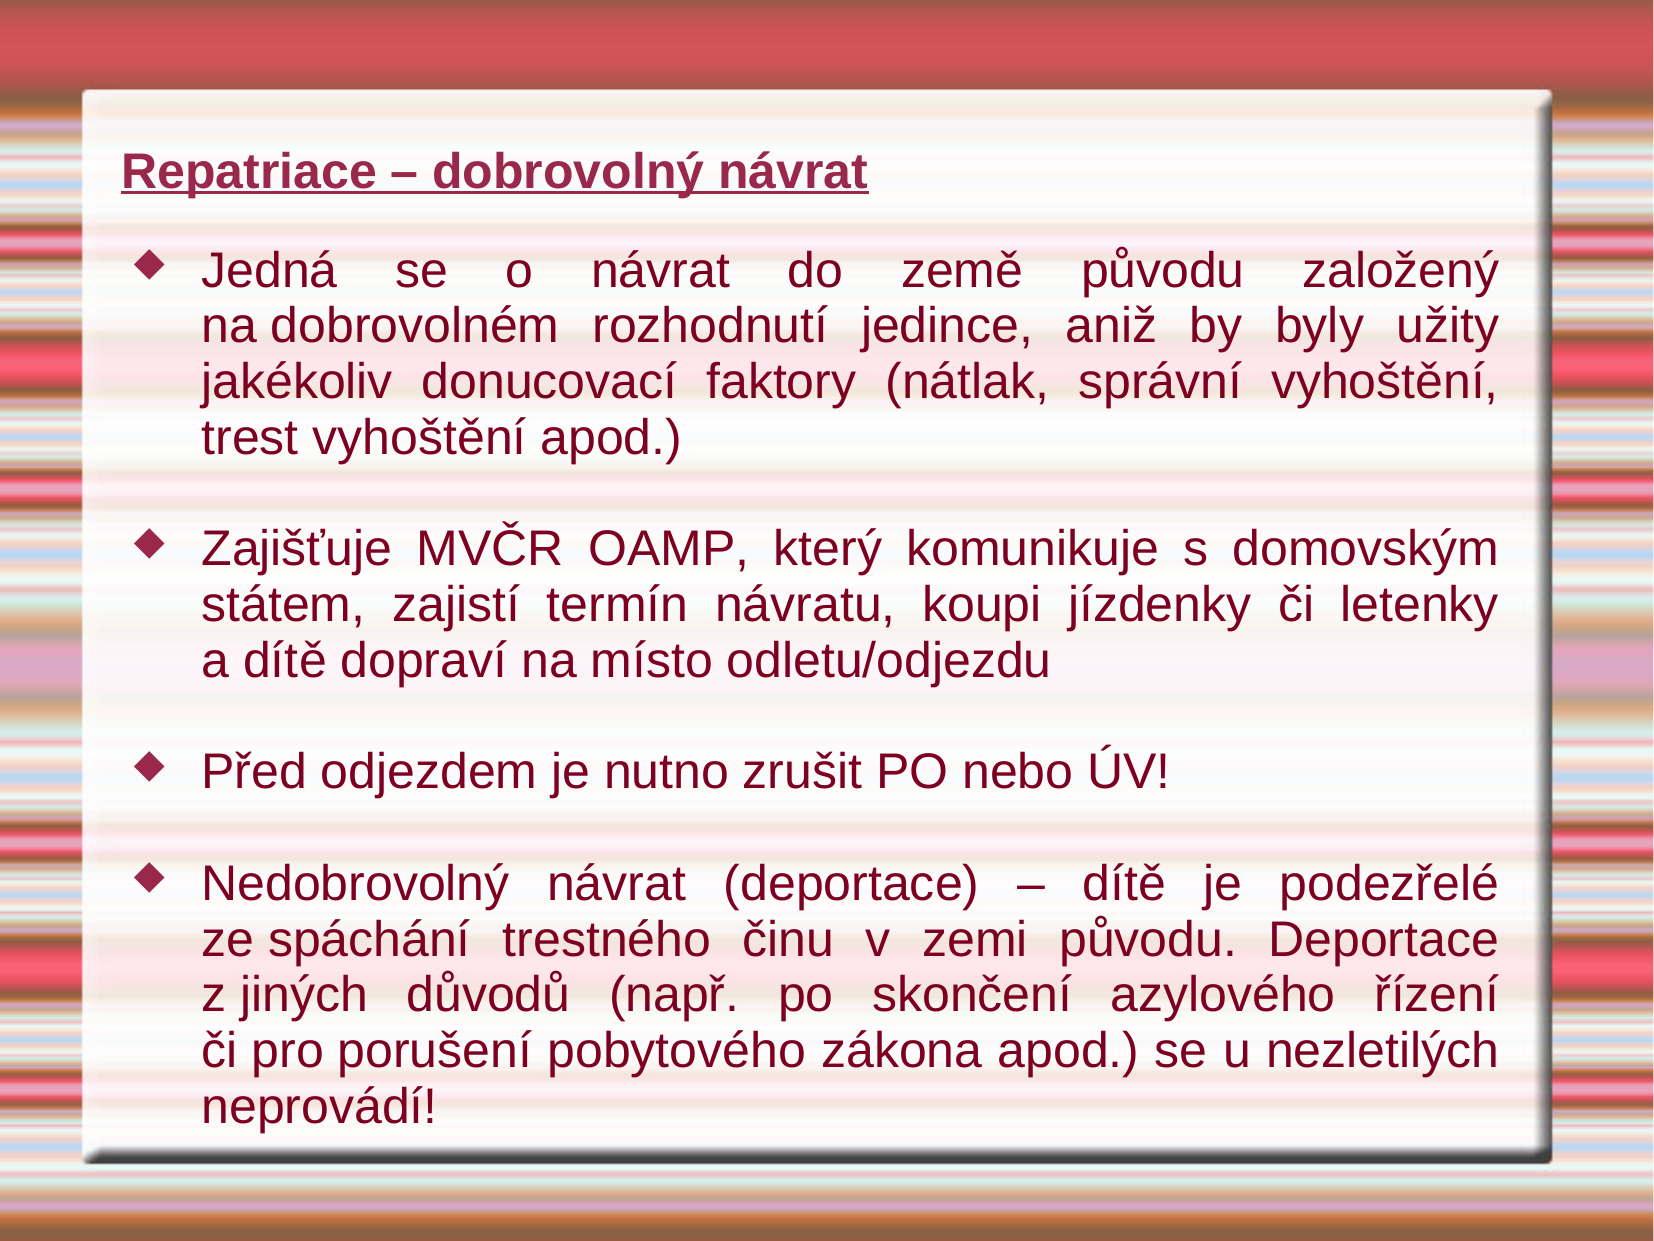

# Repatriace – dobrovolný návrat
Jedná se o návrat do země původu založený na dobrovolném rozhodnutí jedince, aniž by byly užity jakékoliv donucovací faktory (nátlak, správní vyhoštění, trest vyhoštění apod.)
Zajišťuje MVČR OAMP, který komunikuje s domovským státem, zajistí termín návratu, koupi jízdenky či letenky a dítě dopraví na místo odletu/odjezdu
Před odjezdem je nutno zrušit PO nebo ÚV!
Nedobrovolný návrat (deportace) – dítě je podezřelé ze spáchání trestného činu v zemi původu. Deportace z jiných důvodů (např. po skončení azylového řízení či pro porušení pobytového zákona apod.) se u nezletilých neprovádí!